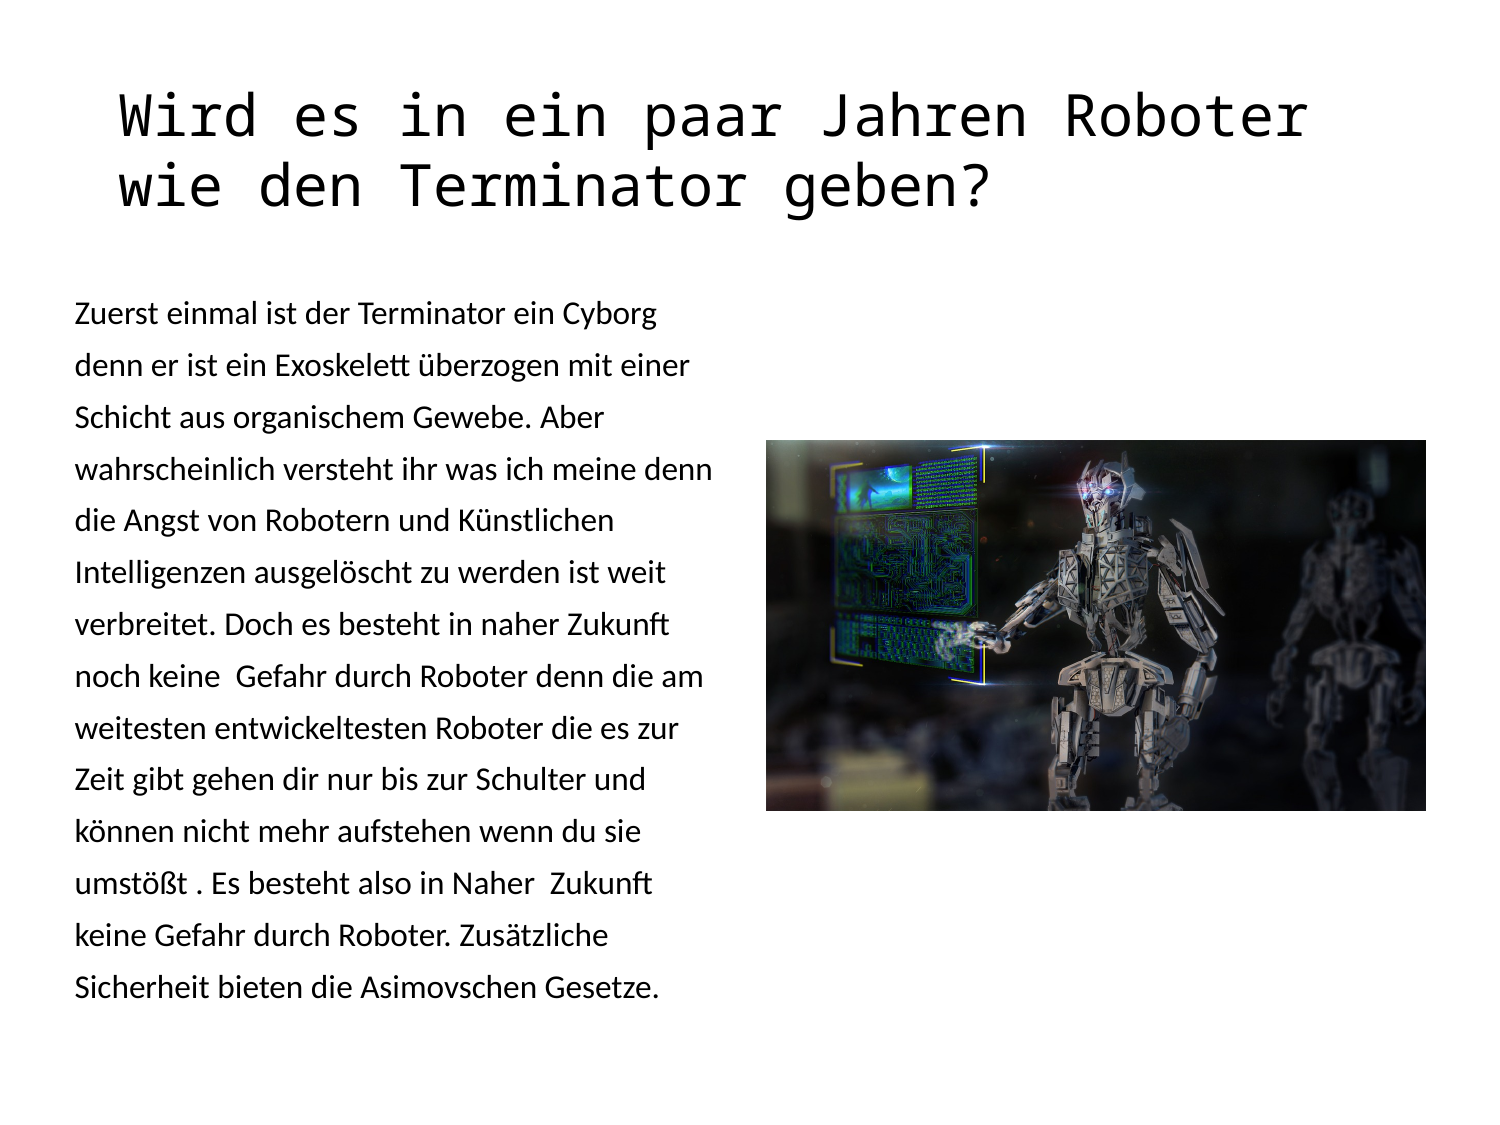

# Wird es in ein paar Jahren Roboter wie den Terminator geben?
Zuerst einmal ist der Terminator ein Cyborg denn er ist ein Exoskelett überzogen mit einer Schicht aus organischem Gewebe. Aber wahrscheinlich versteht ihr was ich meine denn die Angst von Robotern und Künstlichen Intelligenzen ausgelöscht zu werden ist weit verbreitet. Doch es besteht in naher Zukunft noch keine Gefahr durch Roboter denn die am weitesten entwickeltesten Roboter die es zur Zeit gibt gehen dir nur bis zur Schulter und können nicht mehr aufstehen wenn du sie umstößt . Es besteht also in Naher Zukunft keine Gefahr durch Roboter. Zusätzliche Sicherheit bieten die Asimovschen Gesetze.